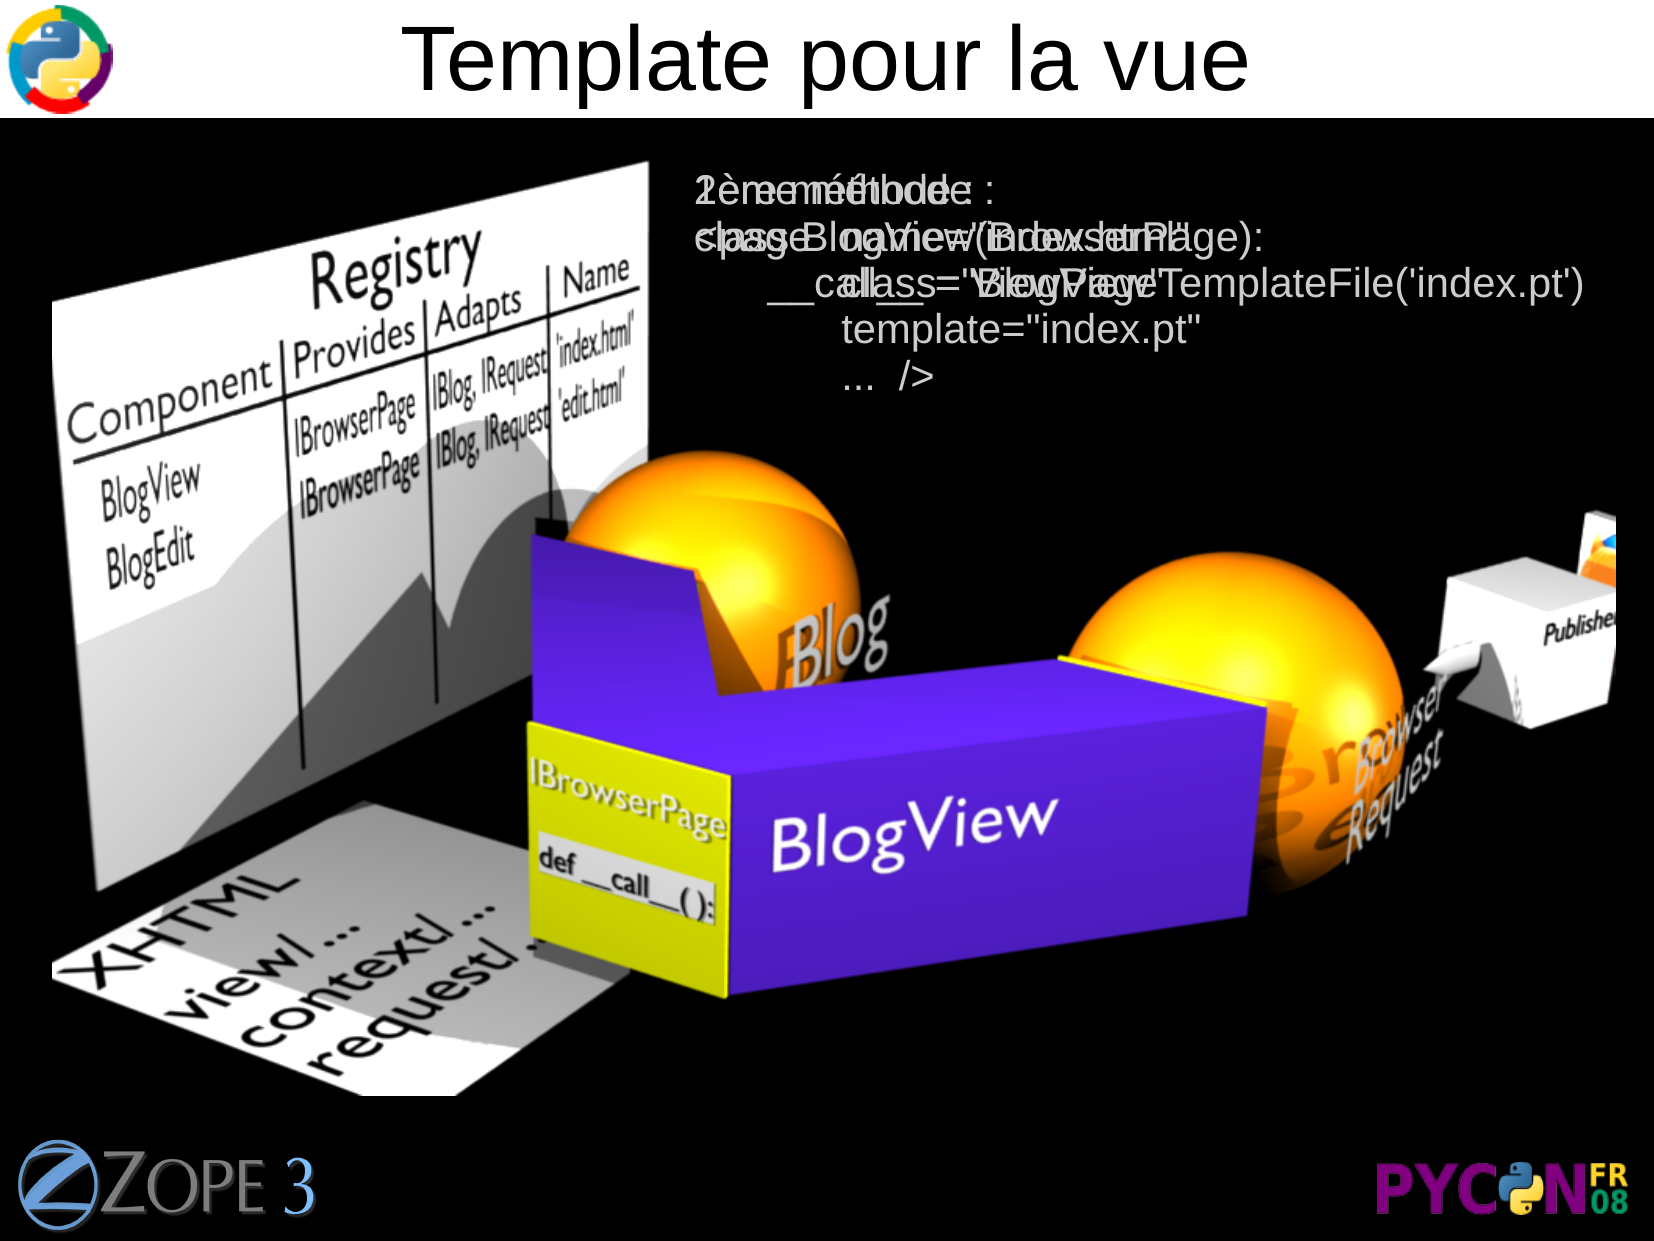

# Template pour la vue
1ère méthode :
<page	name="index.html"
		class="BlogView"
		template="index.pt"
		... />
2ème méthode :
class BlogView(BrowserPage):
	__call__ = ViewPageTemplateFile('index.pt')